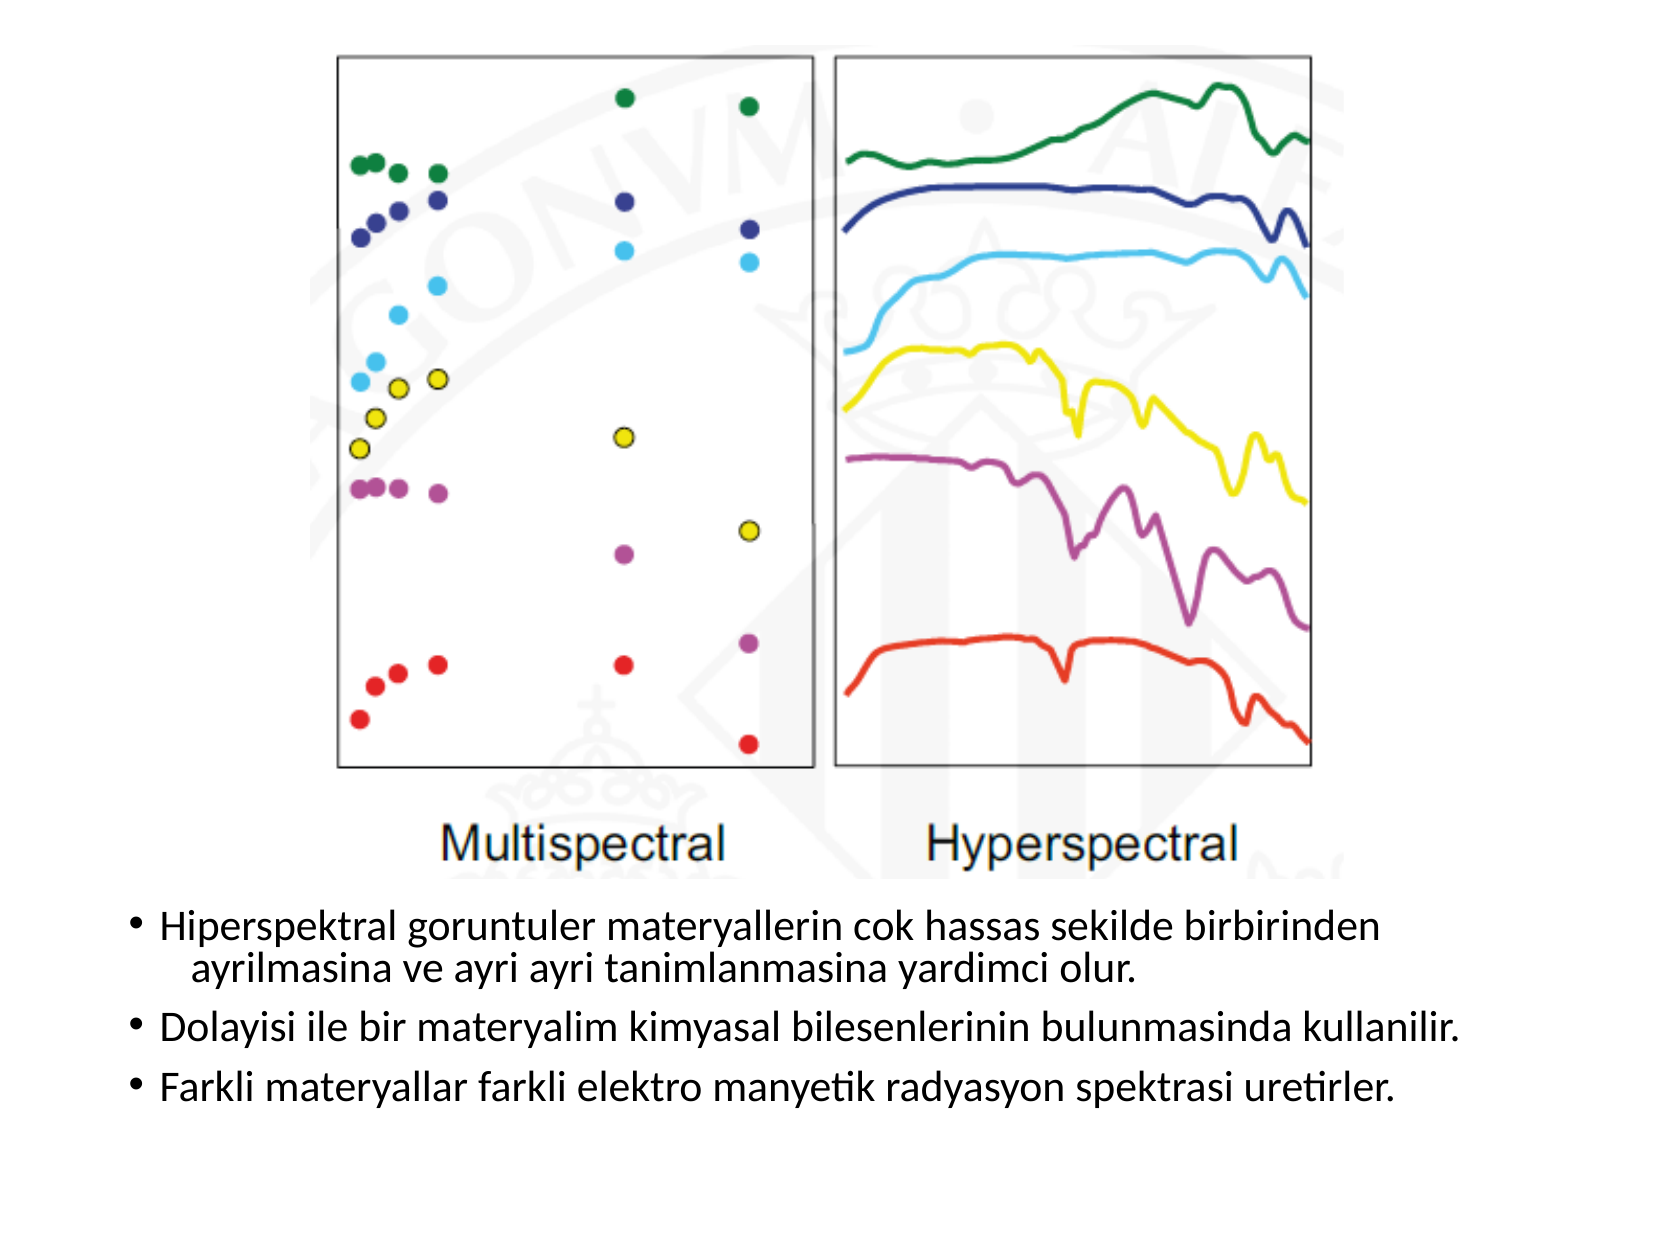

#
Hiperspektral goruntuler materyallerin cok hassas sekilde birbirinden ayrilmasina ve ayri ayri tanimlanmasina yardimci olur.
Dolayisi ile bir materyalim kimyasal bilesenlerinin bulunmasinda kullanilir.
Farkli materyallar farkli elektro manyetik radyasyon spektrasi uretirler.